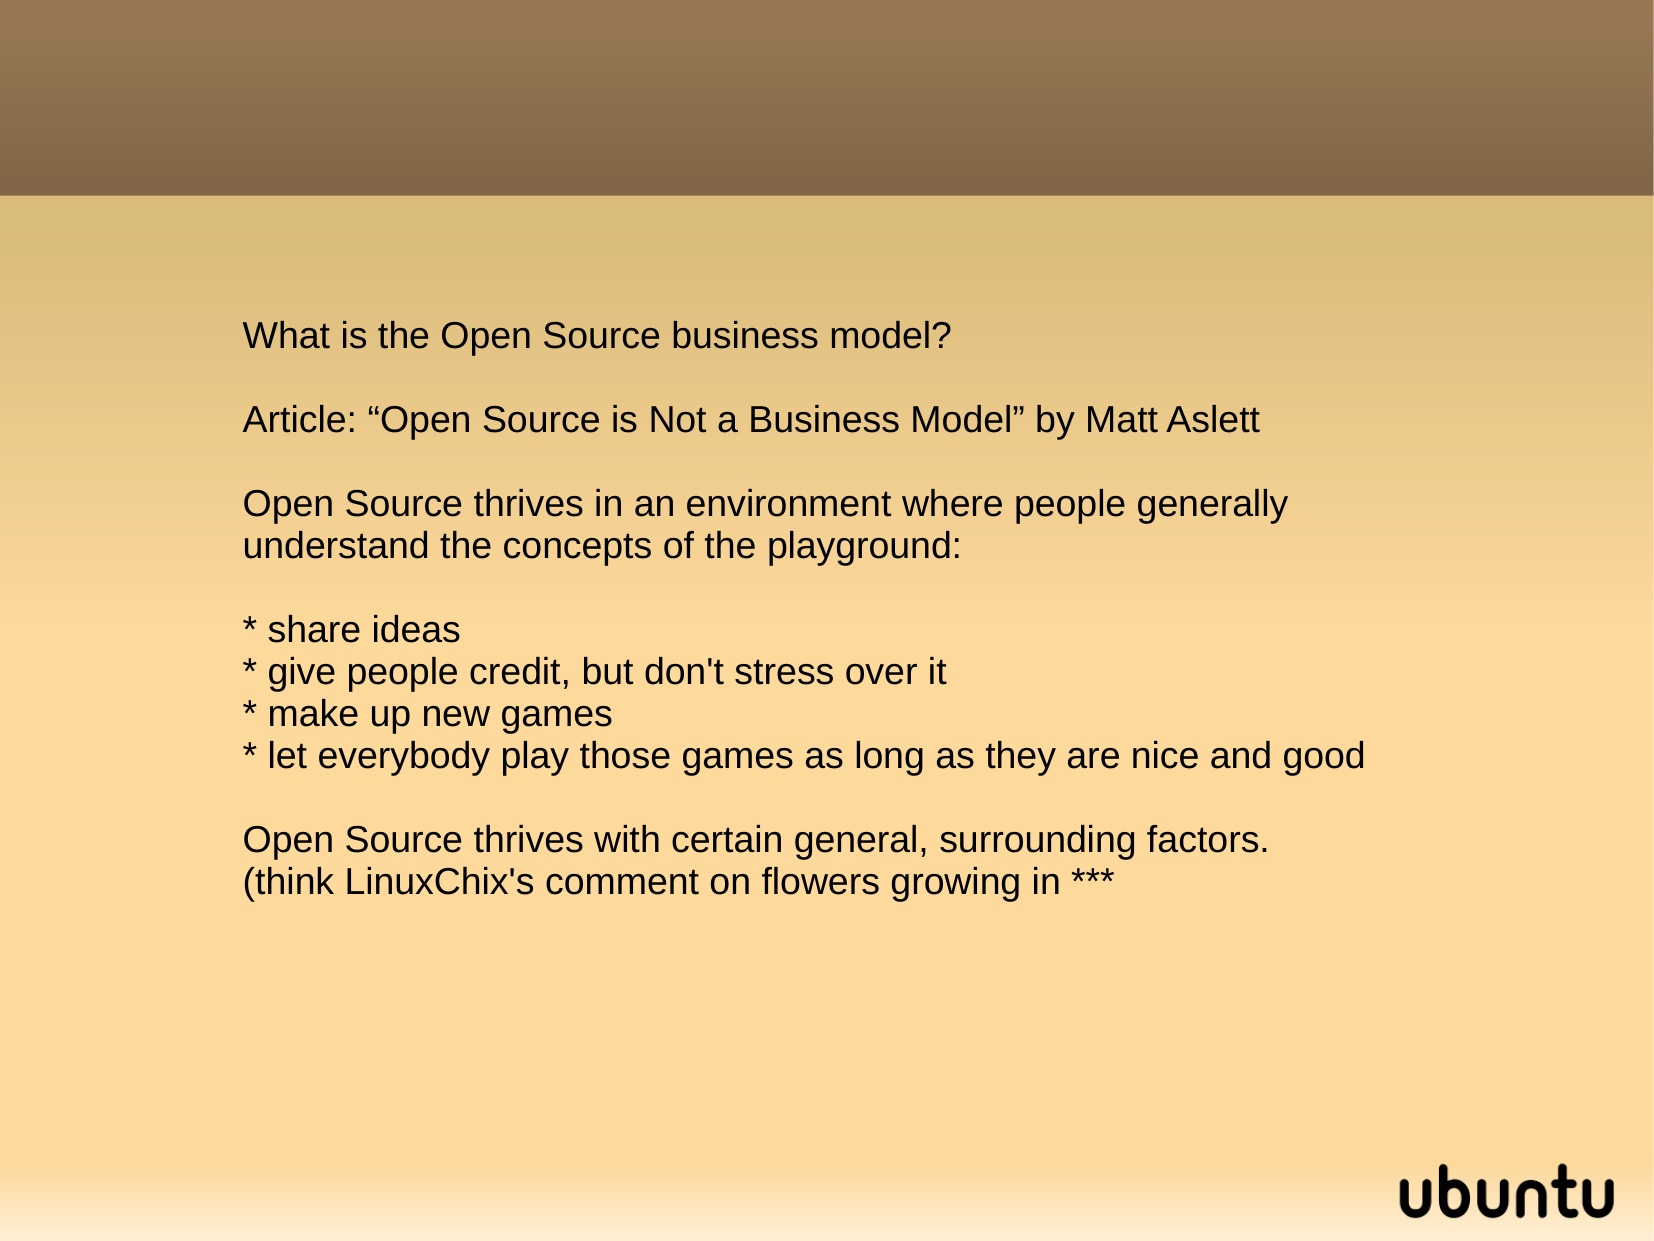

What is the Open Source business model?
Article: “Open Source is Not a Business Model” by Matt Aslett
Open Source thrives in an environment where people generally
understand the concepts of the playground:
* share ideas
* give people credit, but don't stress over it
* make up new games
* let everybody play those games as long as they are nice and good
Open Source thrives with certain general, surrounding factors.
(think LinuxChix's comment on flowers growing in ***